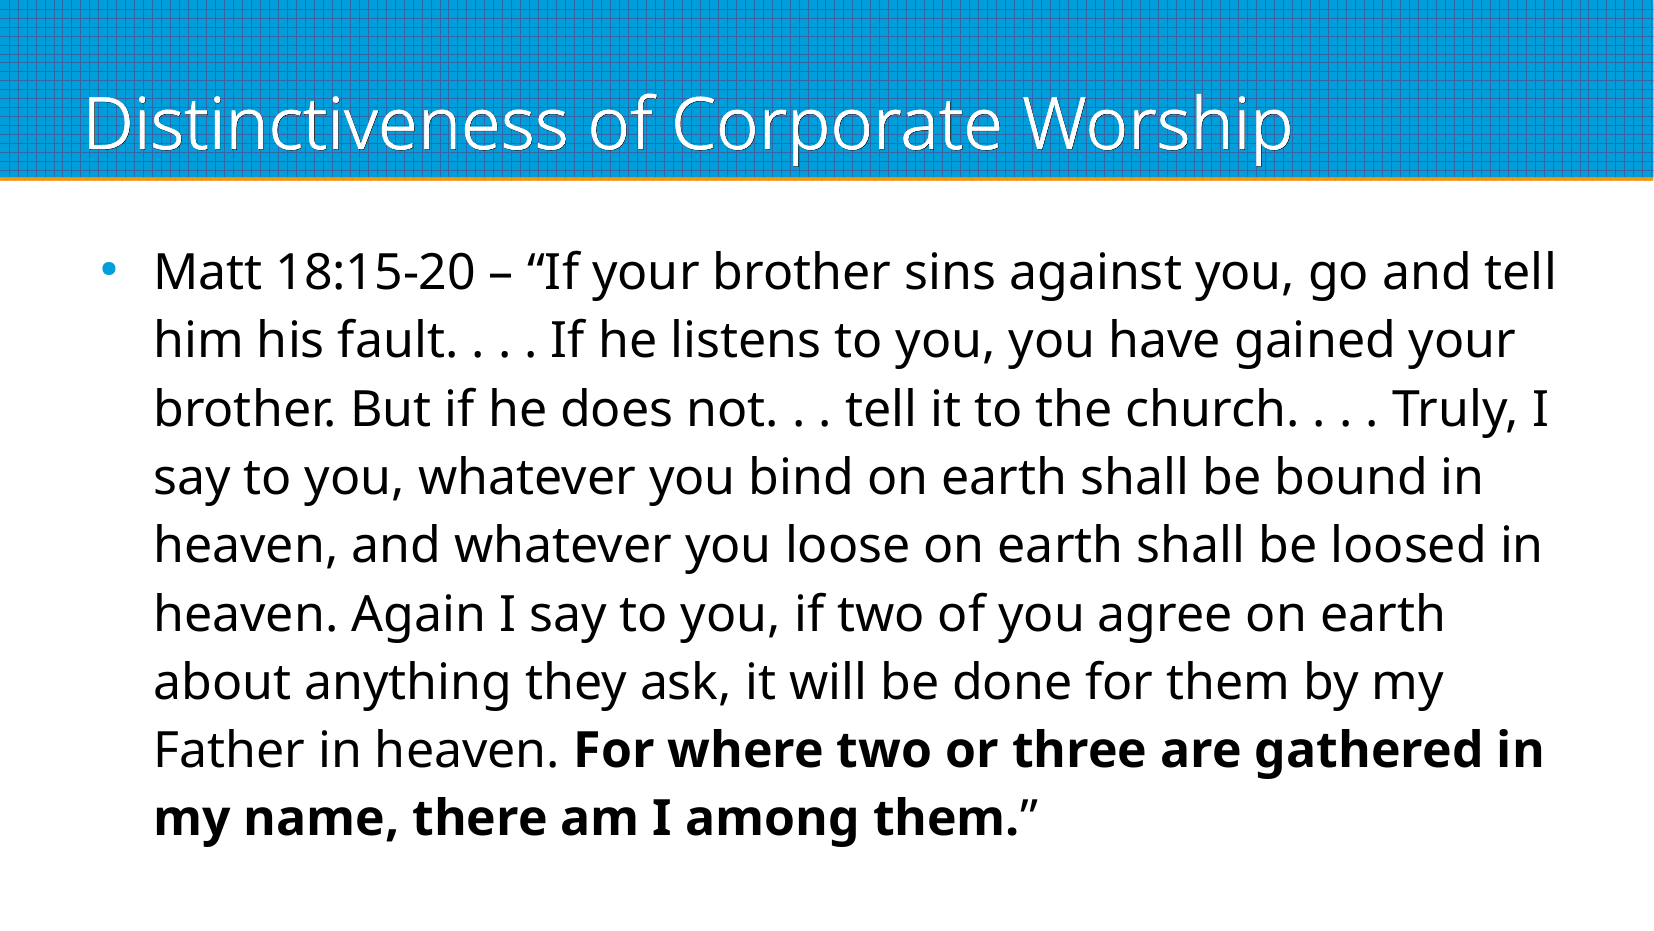

# Distinctiveness of Corporate Worship
Matt 18:15-20 – “If your brother sins against you, go and tell him his fault. . . . If he listens to you, you have gained your brother. But if he does not. . . tell it to the church. . . . Truly, I say to you, whatever you bind on earth shall be bound in heaven, and whatever you loose on earth shall be loosed in heaven. Again I say to you, if two of you agree on earth about anything they ask, it will be done for them by my Father in heaven. For where two or three are gathered in my name, there am I among them.”